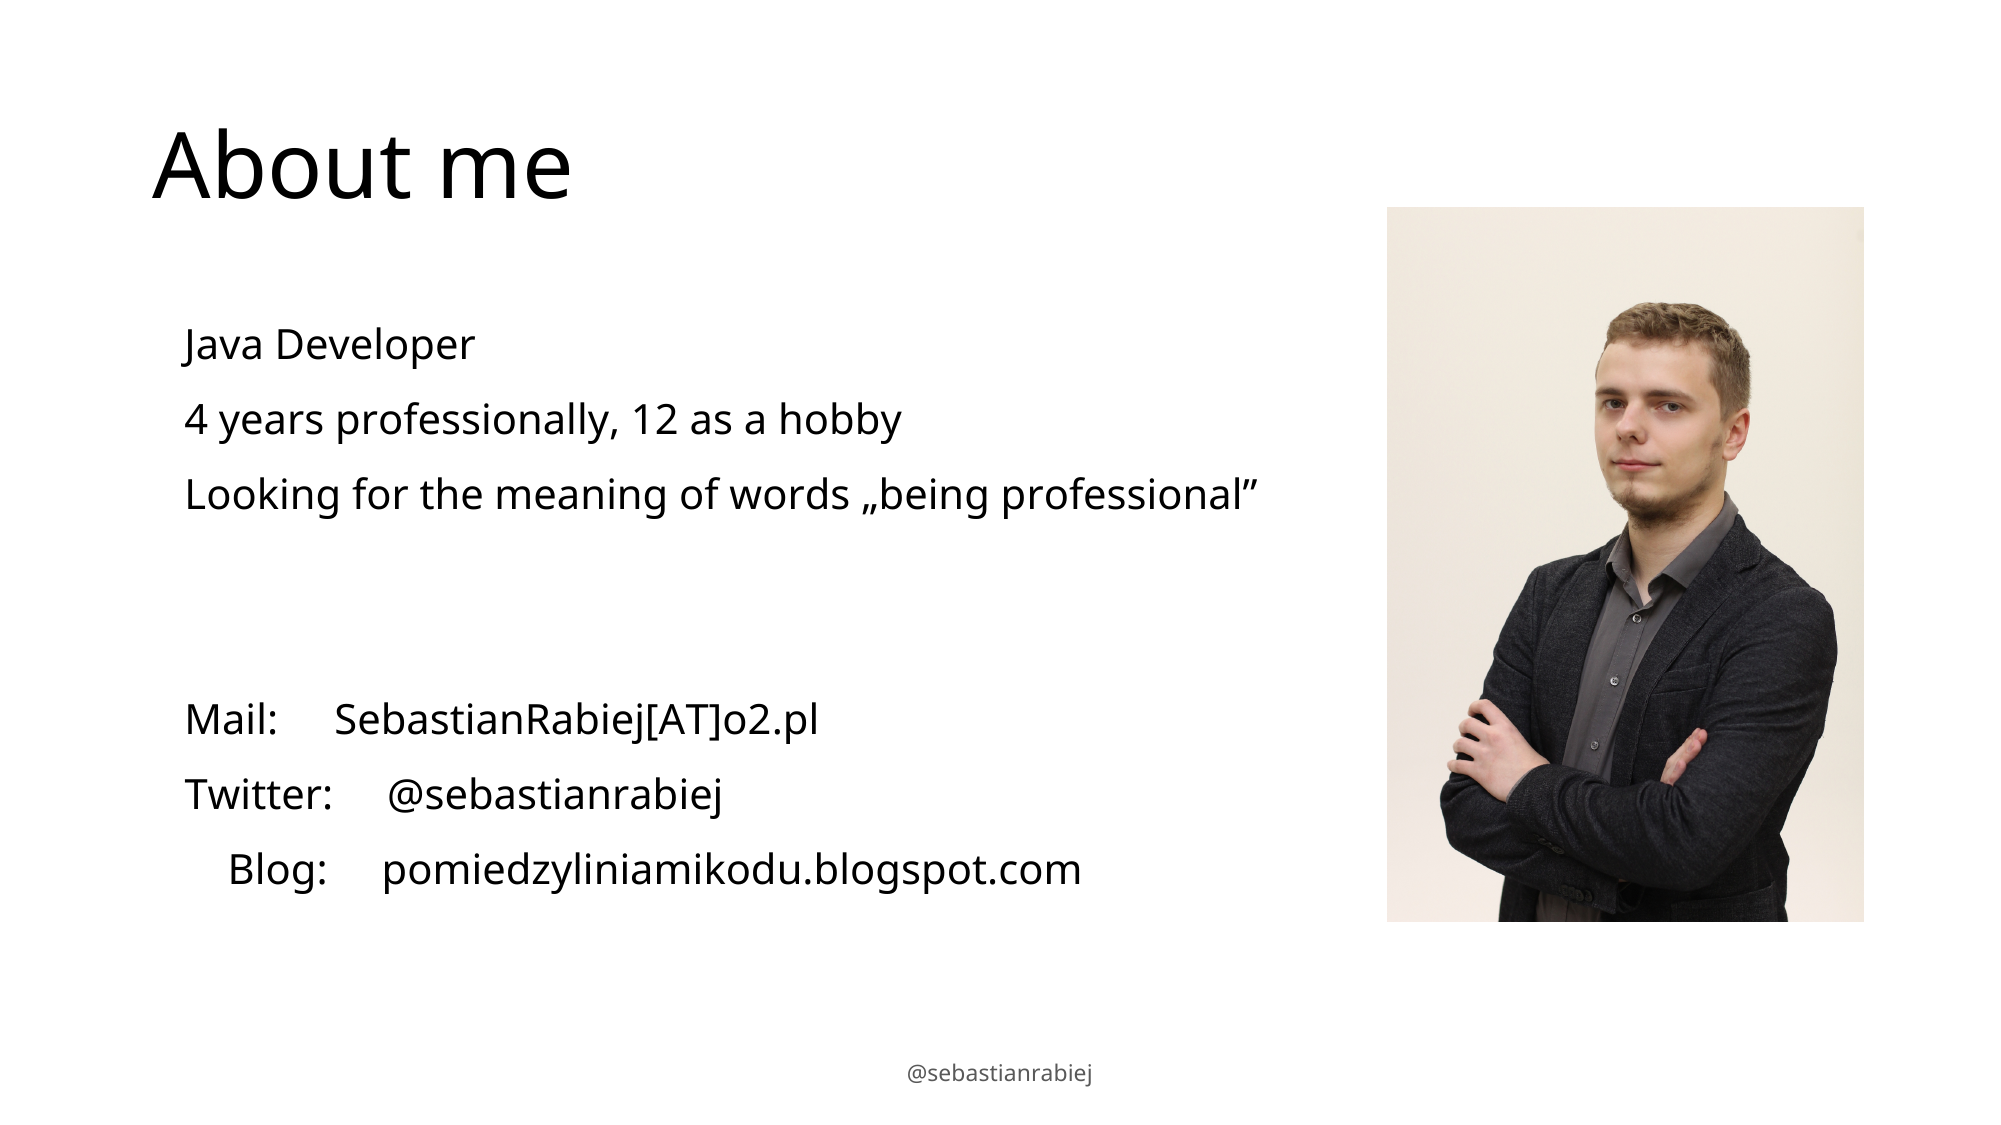

# About me
	Java Developer
	4 years professionally, 12 as a hobby
	Looking for the meaning of words „being professional”
	Mail:	SebastianRabiej[AT]o2.pl
 Twitter: @sebastianrabiej
 Blog: pomiedzyliniamikodu.blogspot.com
@sebastianrabiej